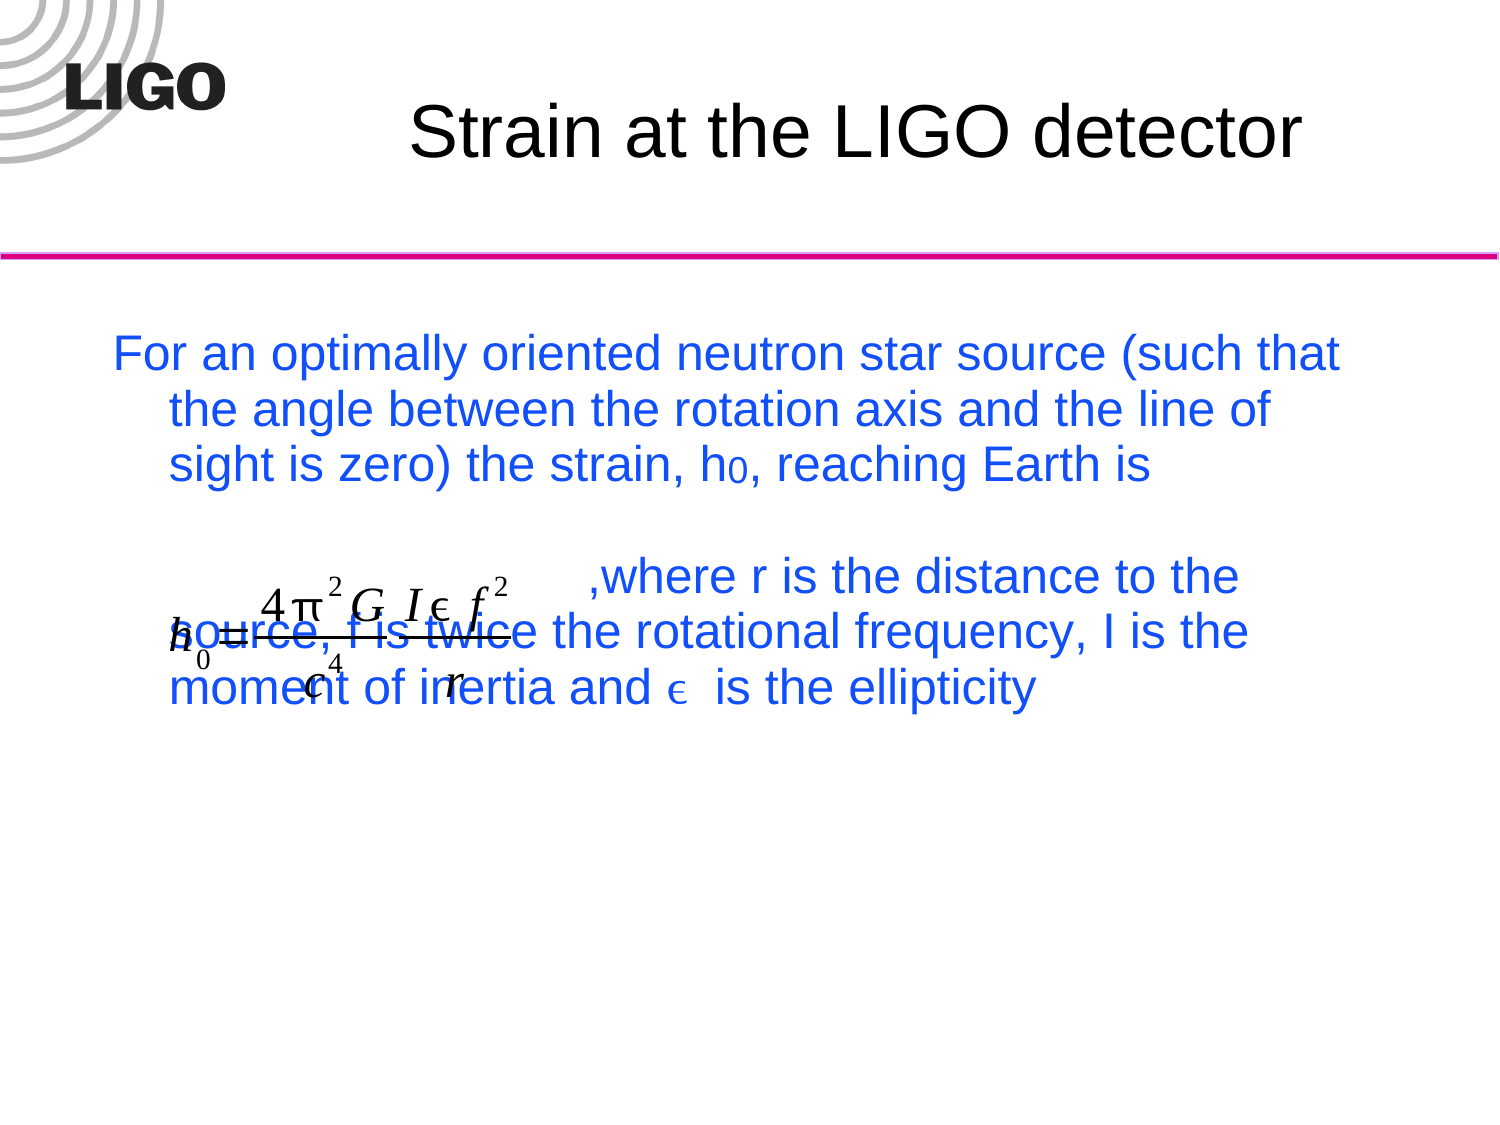

# Strain at the LIGO detector
For an optimally oriented neutron star source (such that the angle between the rotation axis and the line of sight is zero) the strain, h0, reaching Earth is ,where r is the distance to the source, f is twice the rotational frequency, I is the moment of inertia and  is the ellipticity